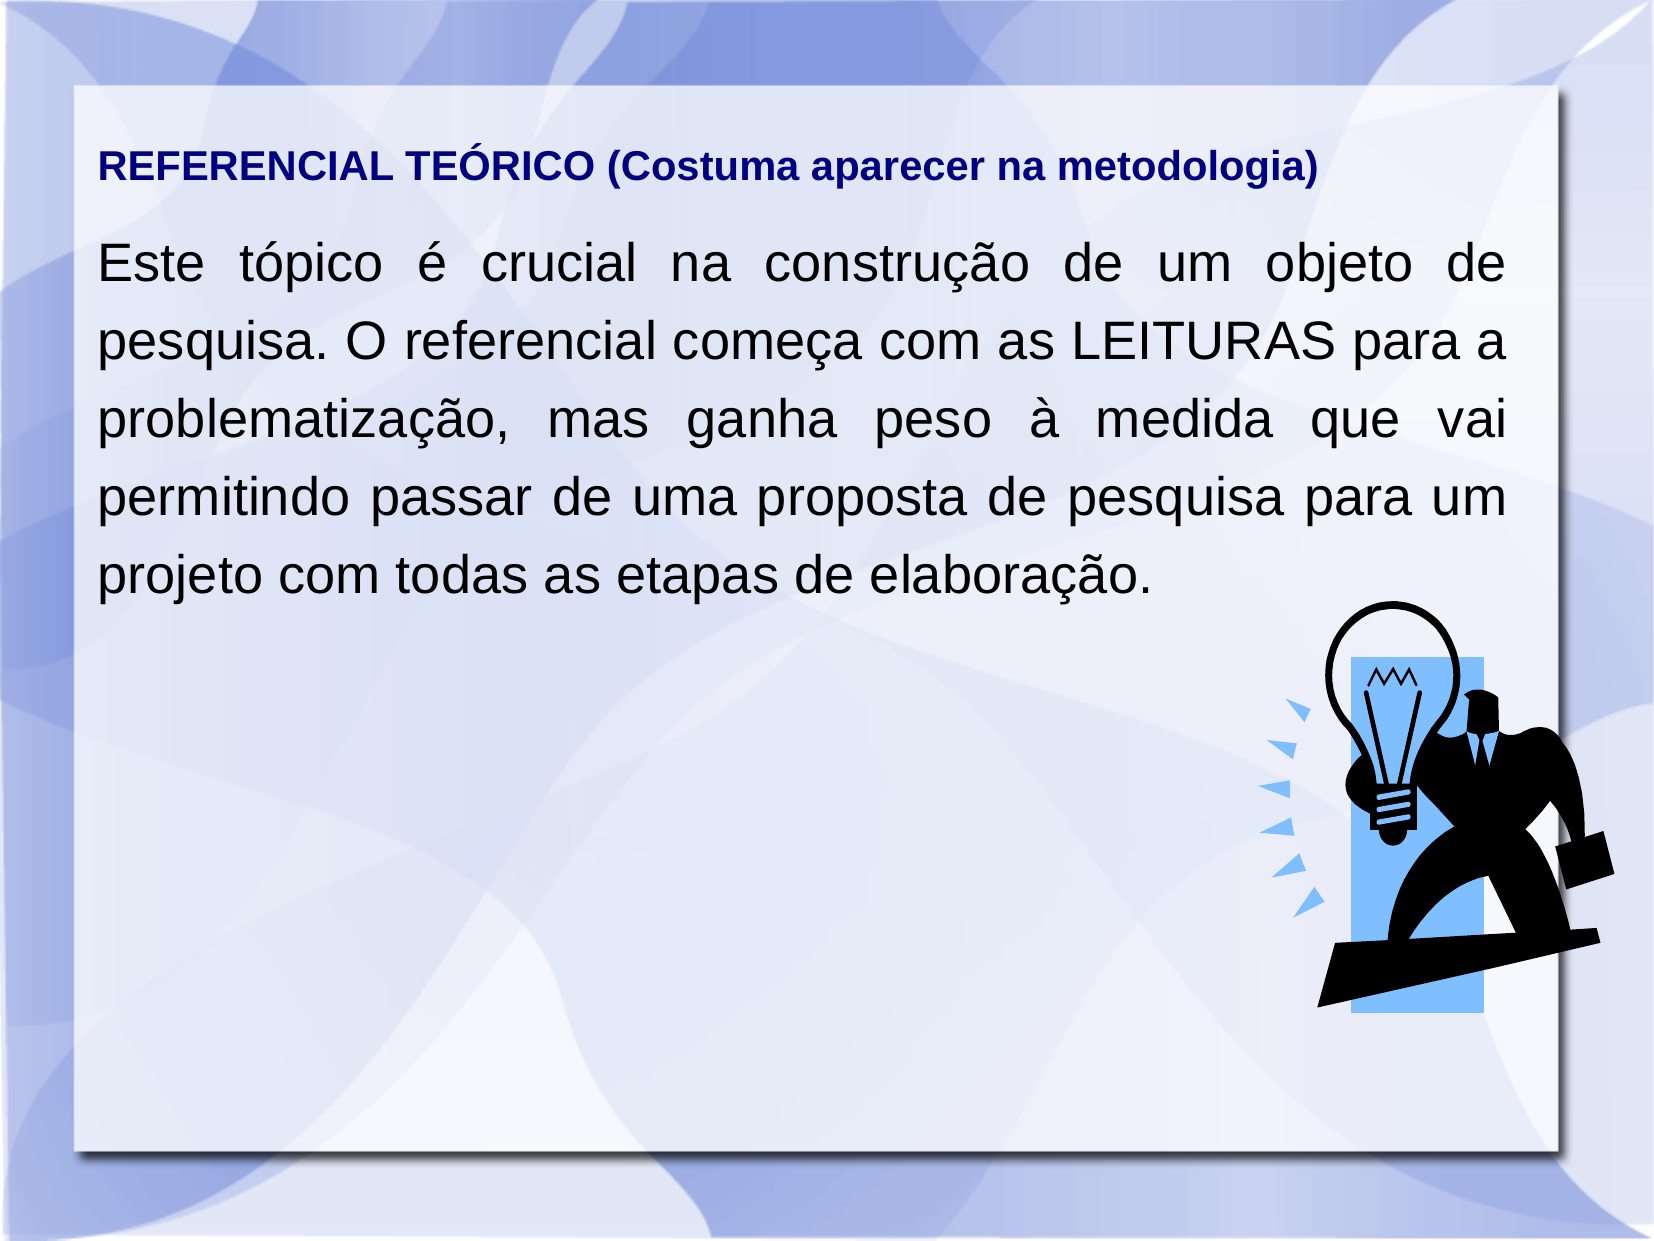

REFERENCIAL TEÓRICO (Costuma aparecer na metodologia)
Este tópico é crucial na construção de um objeto de pesquisa. O referencial começa com as LEITURAS para a problematização, mas ganha peso à medida que vai permitindo passar de uma proposta de pesquisa para um projeto com todas as etapas de elaboração.